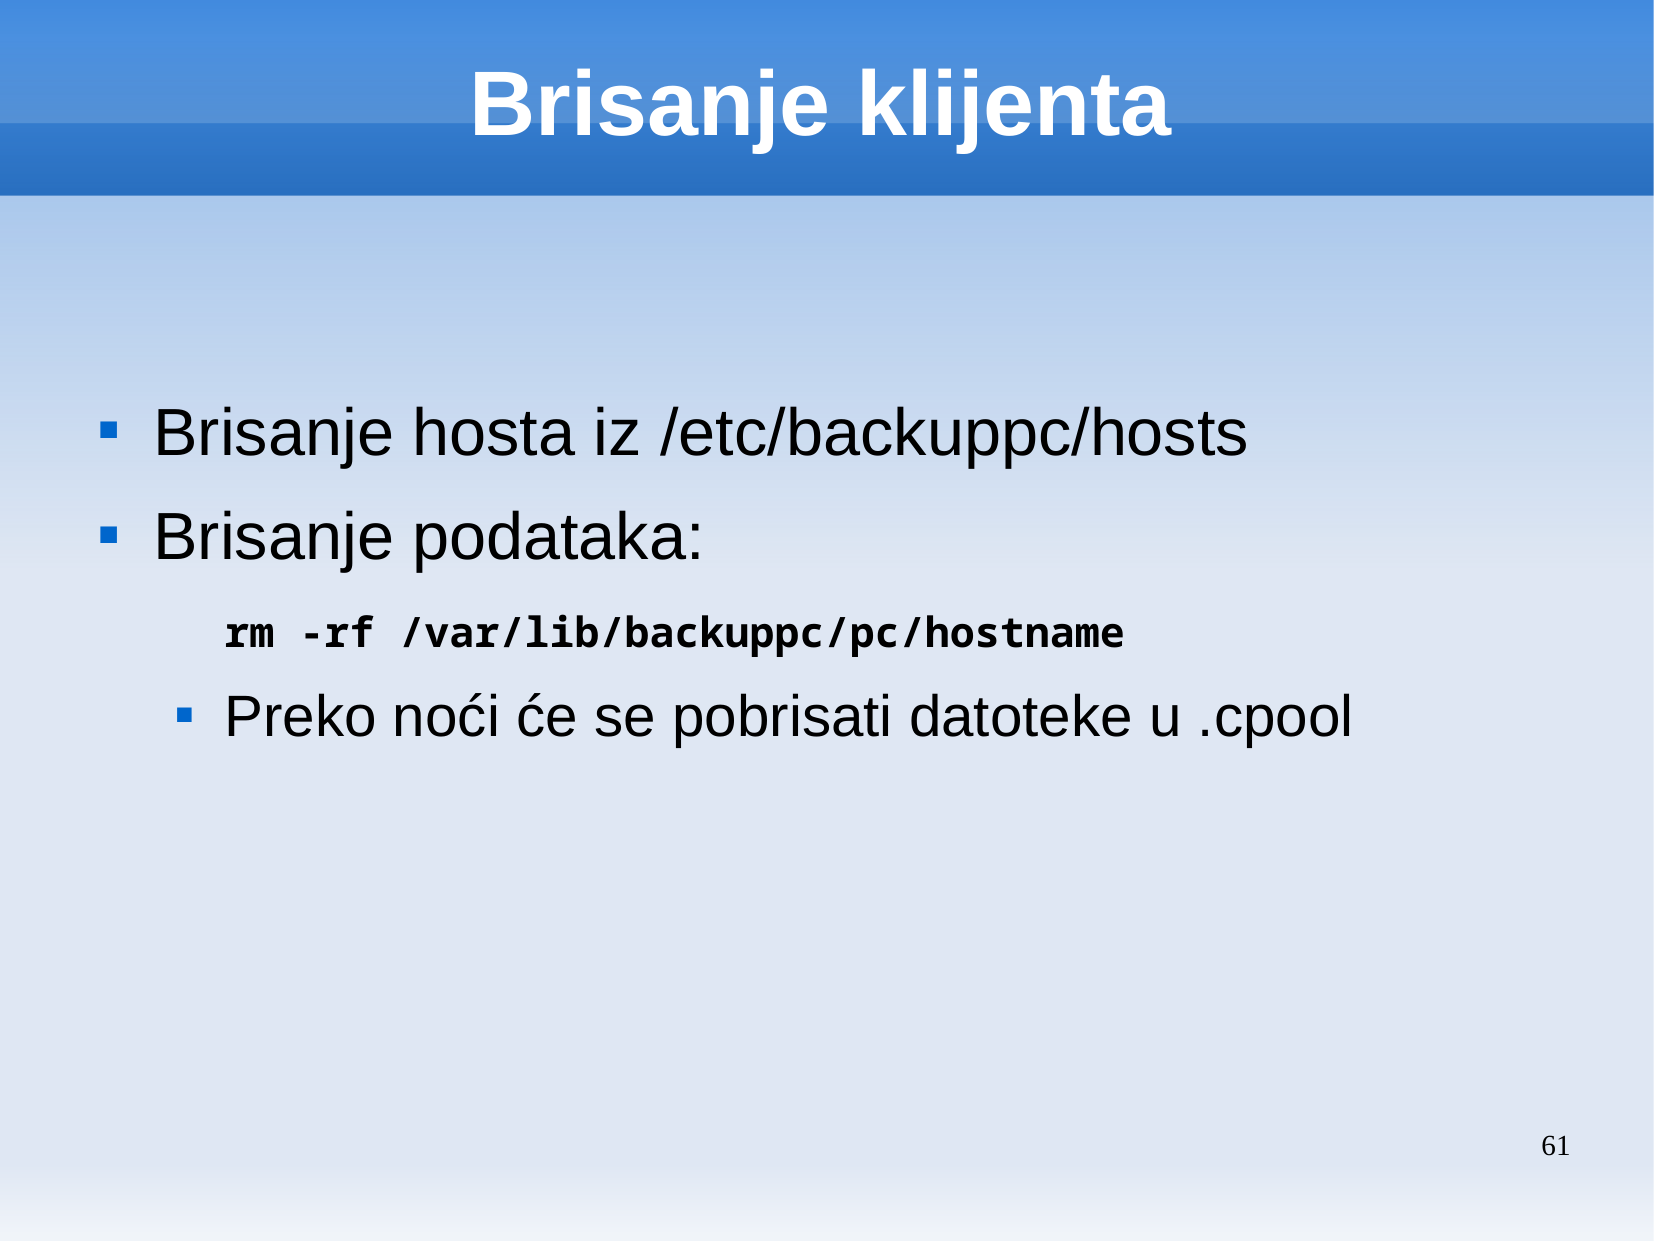

# Brisanje klijenta
Brisanje hosta iz /etc/backuppc/hosts
Brisanje podataka:
rm -rf /var/lib/backuppc/pc/hostname
Preko noći će se pobrisati datoteke u .cpool
61